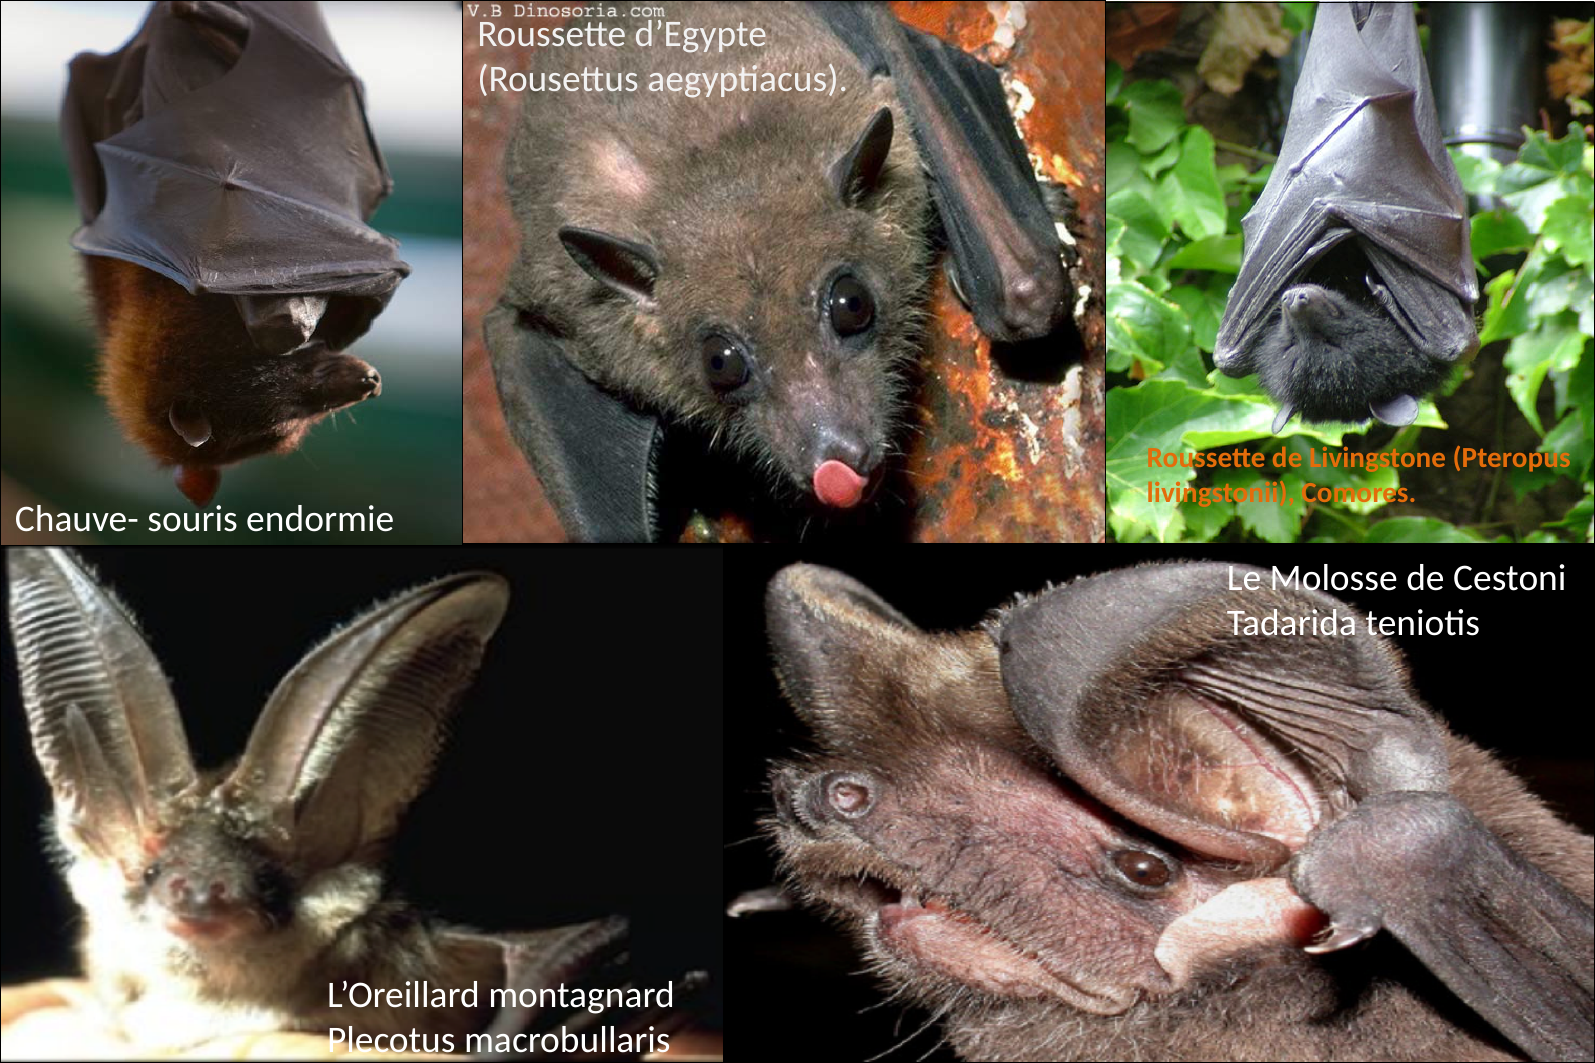

Roussette d’Egypte
(Rousettus aegyptiacus).
Roussette de Livingstone (Pteropus livingstonii), Comores.
Chauve- souris endormie
Le Molosse de Cestoni
Tadarida teniotis
L’Oreillard montagnard
Plecotus macrobullaris